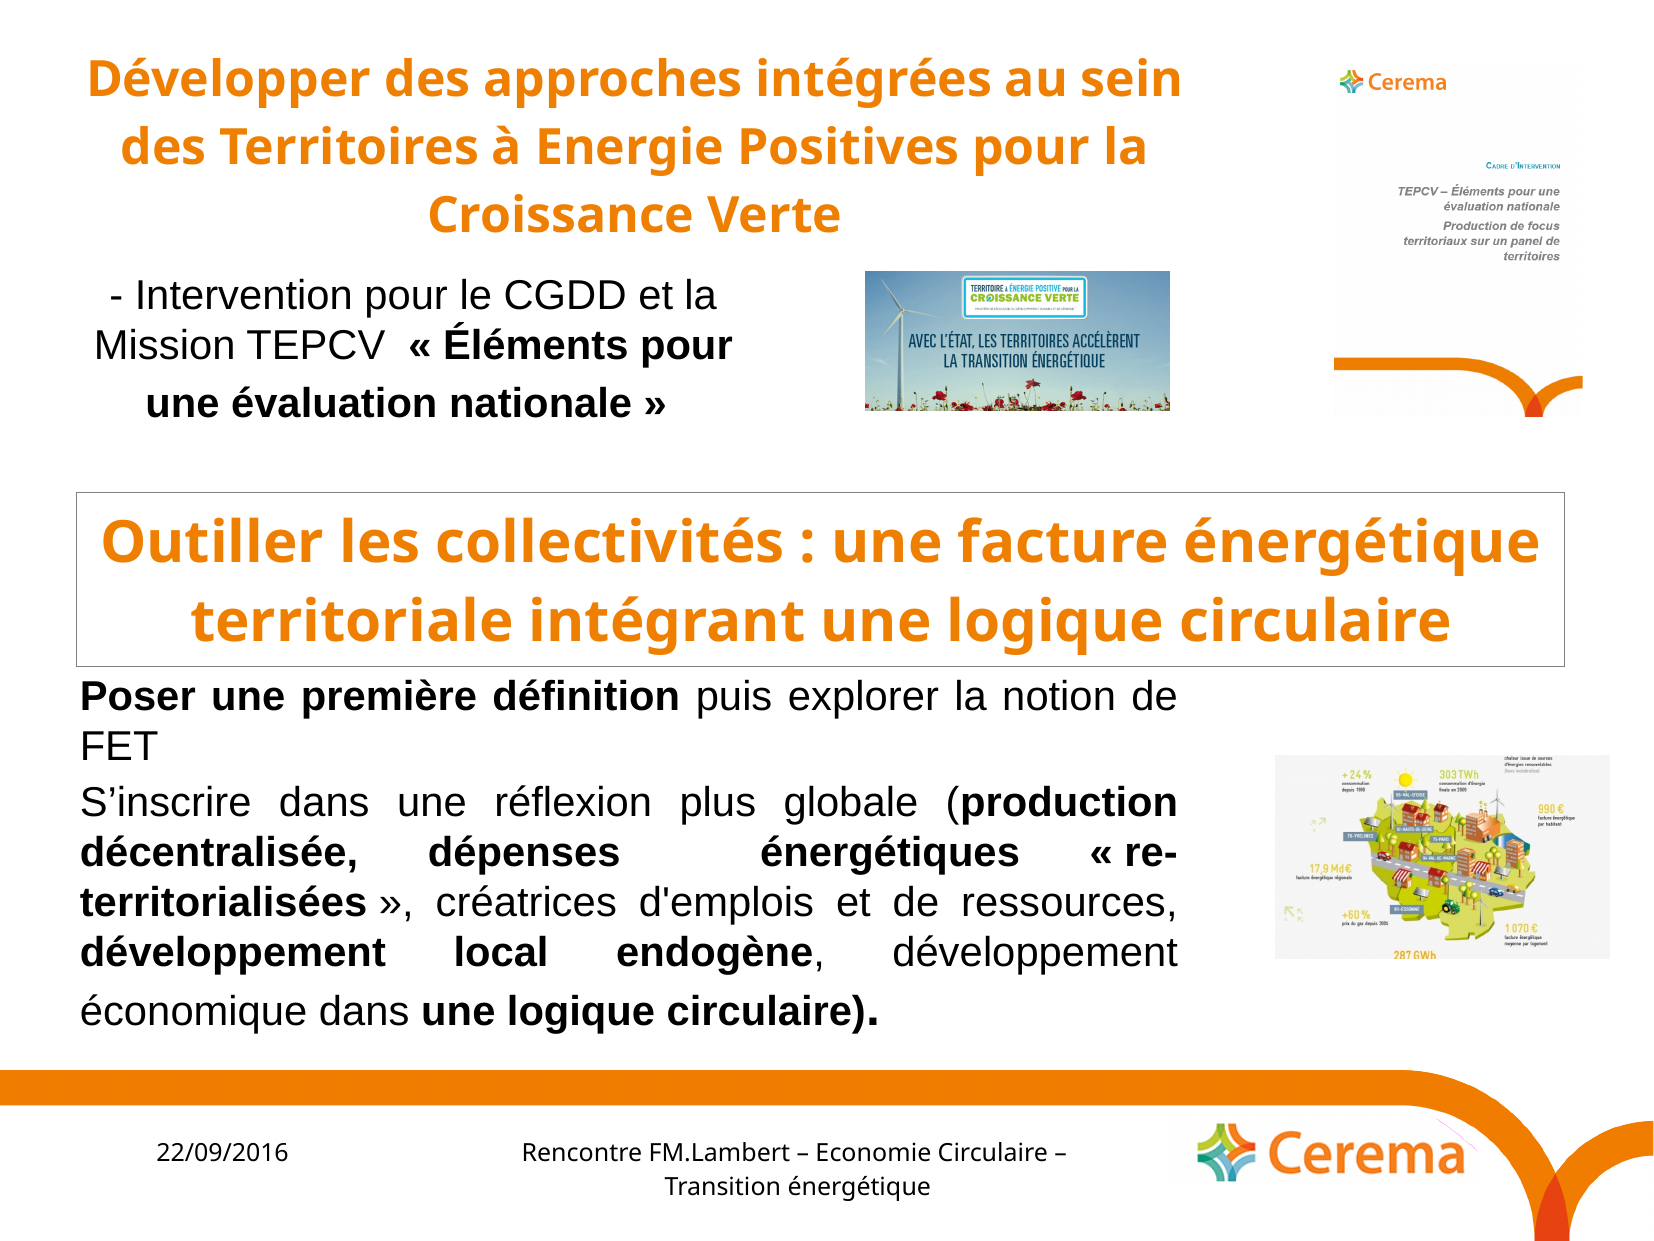

Développer des approches intégrées au sein des Territoires à Energie Positives pour la Croissance Verte
- Intervention pour le CGDD et la Mission TEPCV « Éléments pour une évaluation nationale »
Outiller les collectivités : une facture énergétique territoriale intégrant une logique circulaire
Poser une première définition puis explorer la notion de FET
S’inscrire dans une réflexion plus globale (production décentralisée, dépenses énergétiques « re-territorialisées », créatrices d'emplois et de ressources, développement local endogène, développement économique dans une logique circulaire).